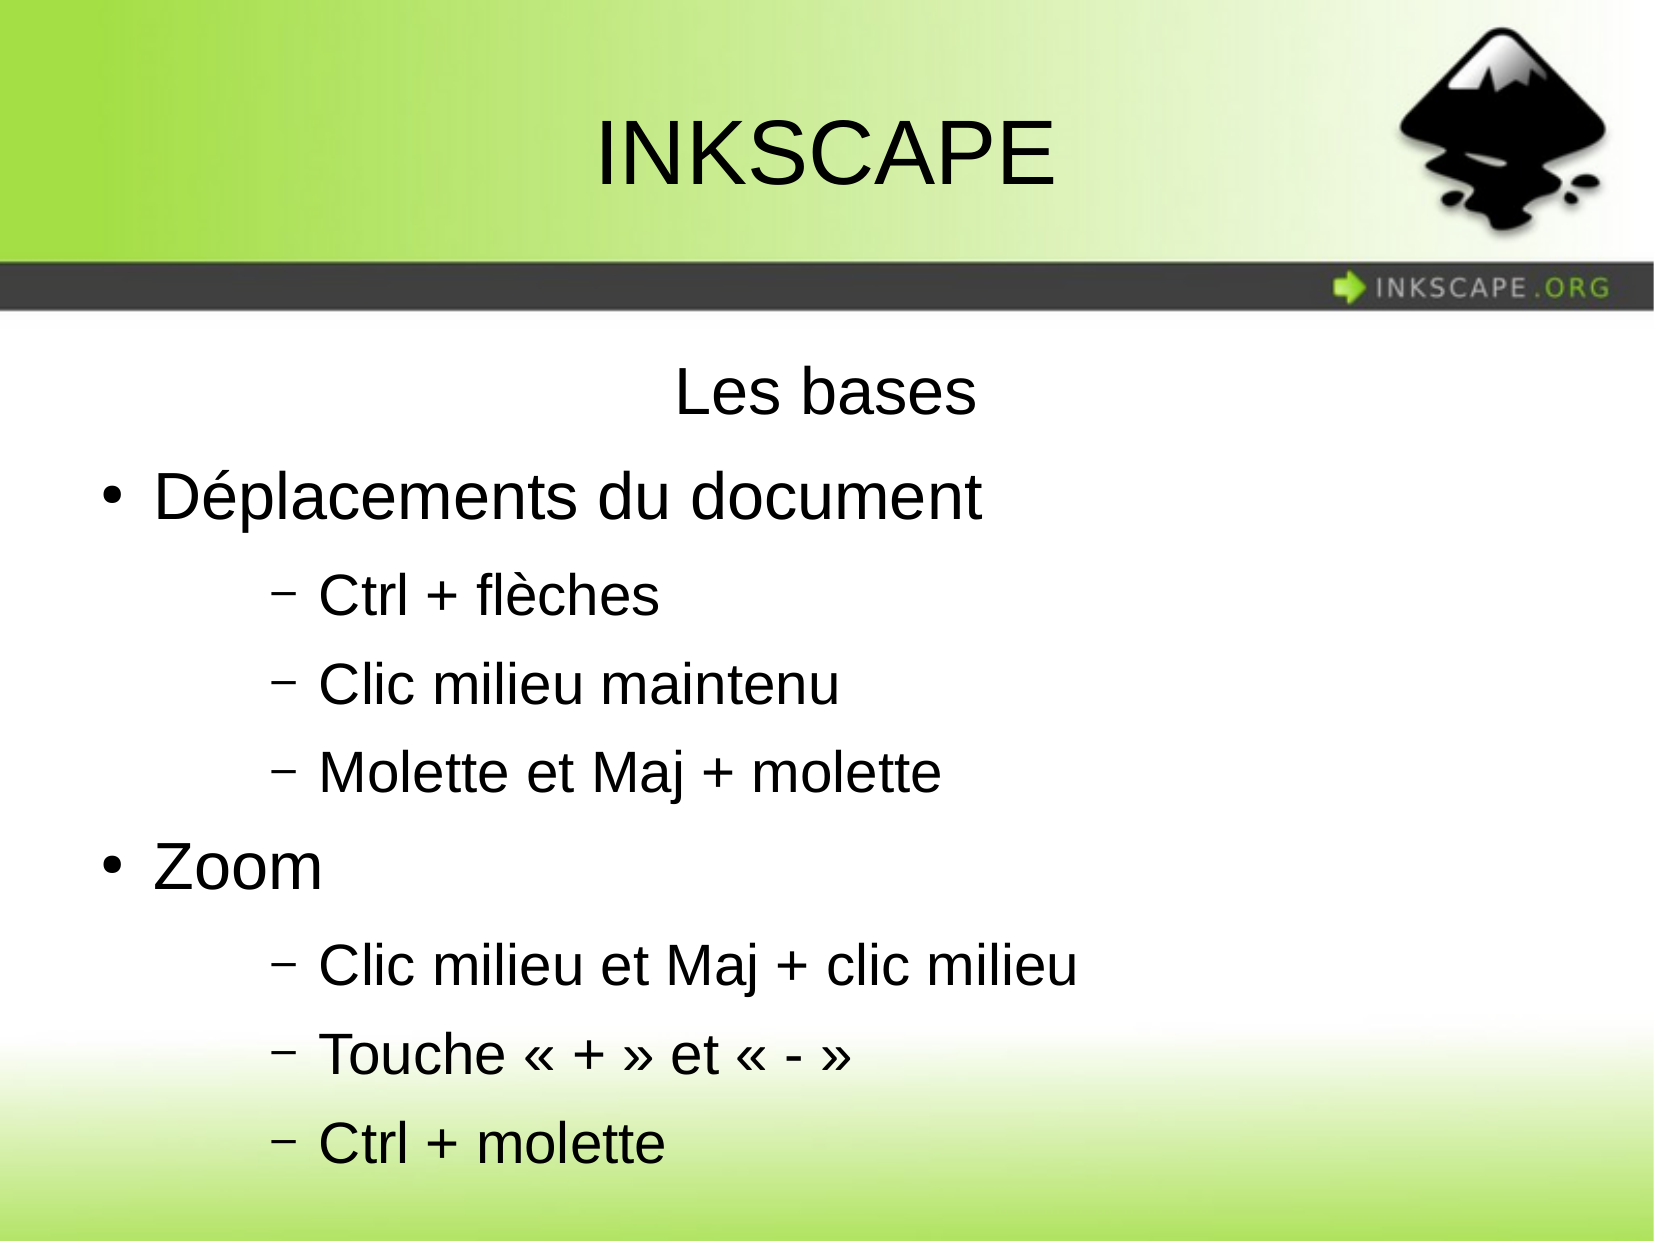

# INKSCAPE
Les bases
Déplacements du document
Ctrl + flèches
Clic milieu maintenu
Molette et Maj + molette
Zoom
Clic milieu et Maj + clic milieu
Touche « + » et « - »
Ctrl + molette